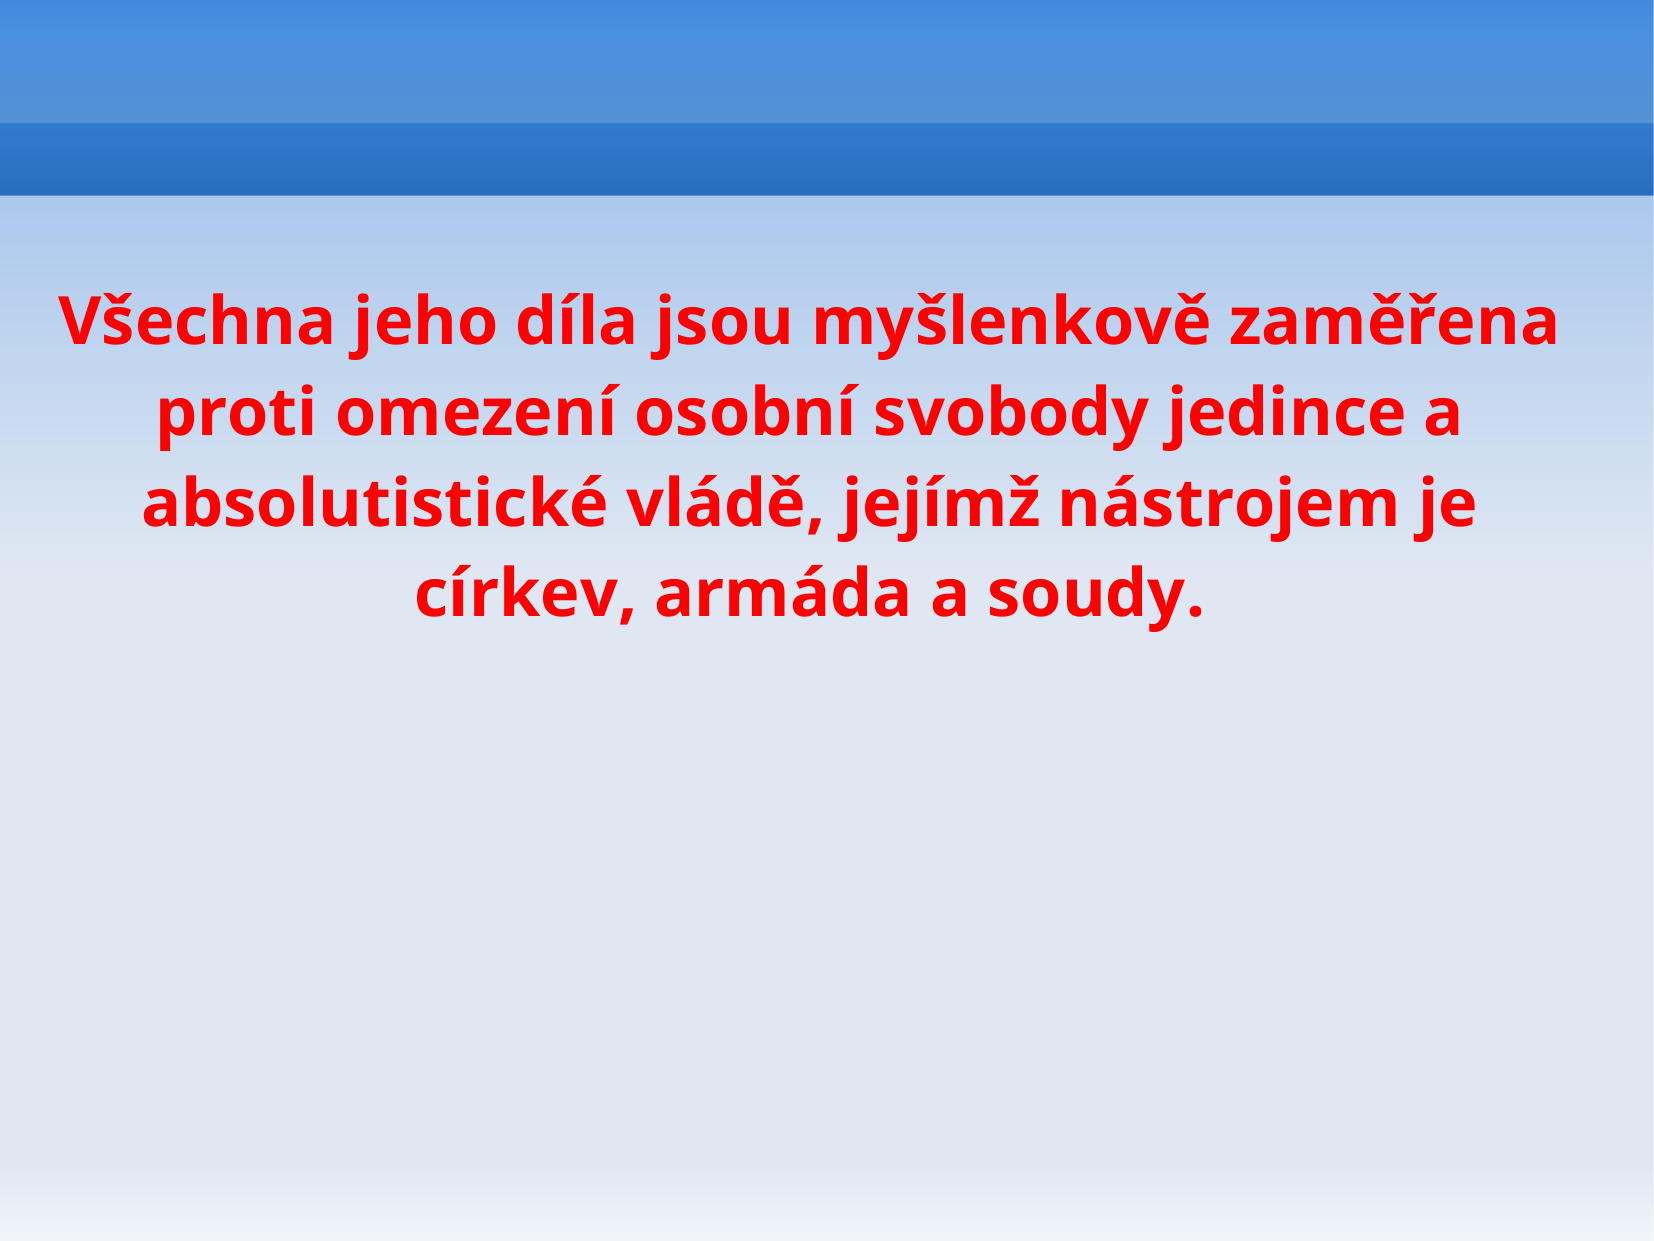

Všechna jeho díla jsou myšlenkově zaměřena proti omezení osobní svobody jedince a absolutistické vládě, jejímž nástrojem je církev, armáda a soudy.